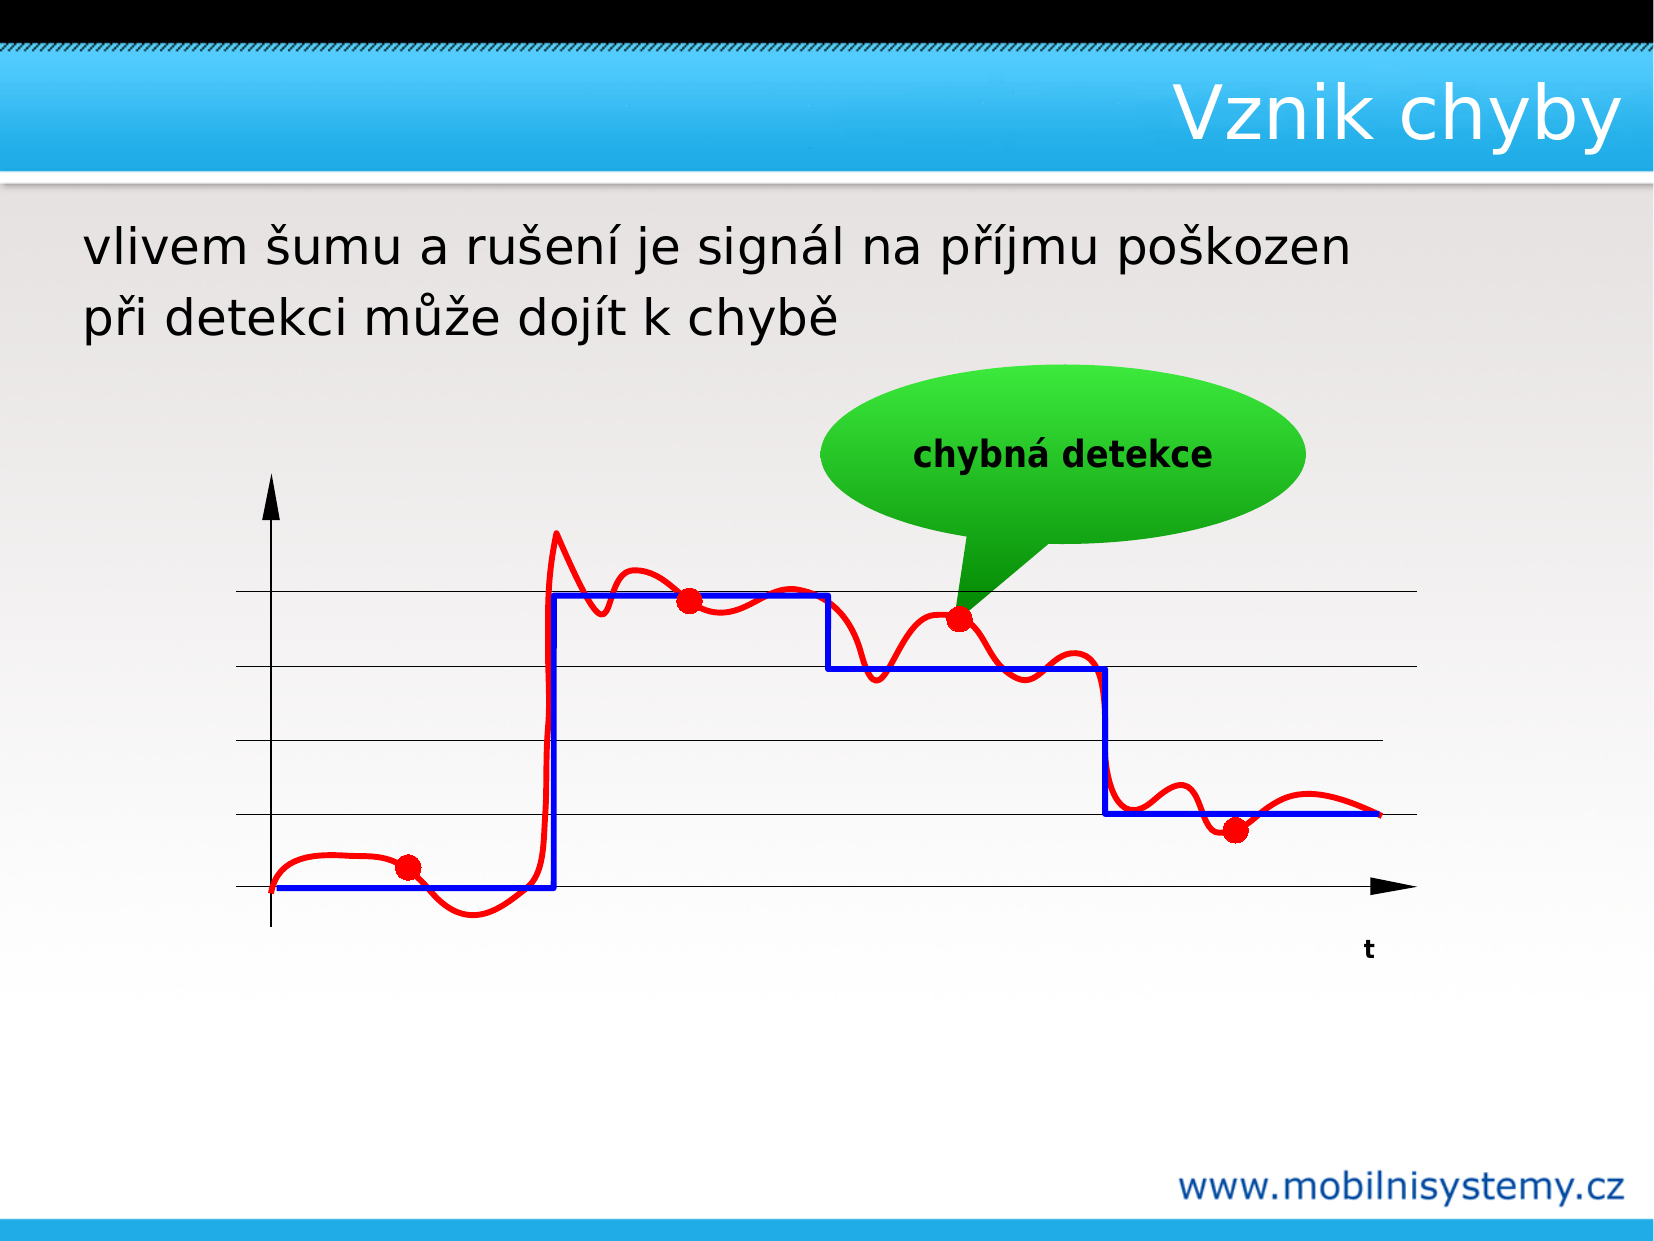

# Vznik chyby
vlivem šumu a rušení je signál na příjmu poškozen
při detekci může dojít k chybě
chybná detekce
t